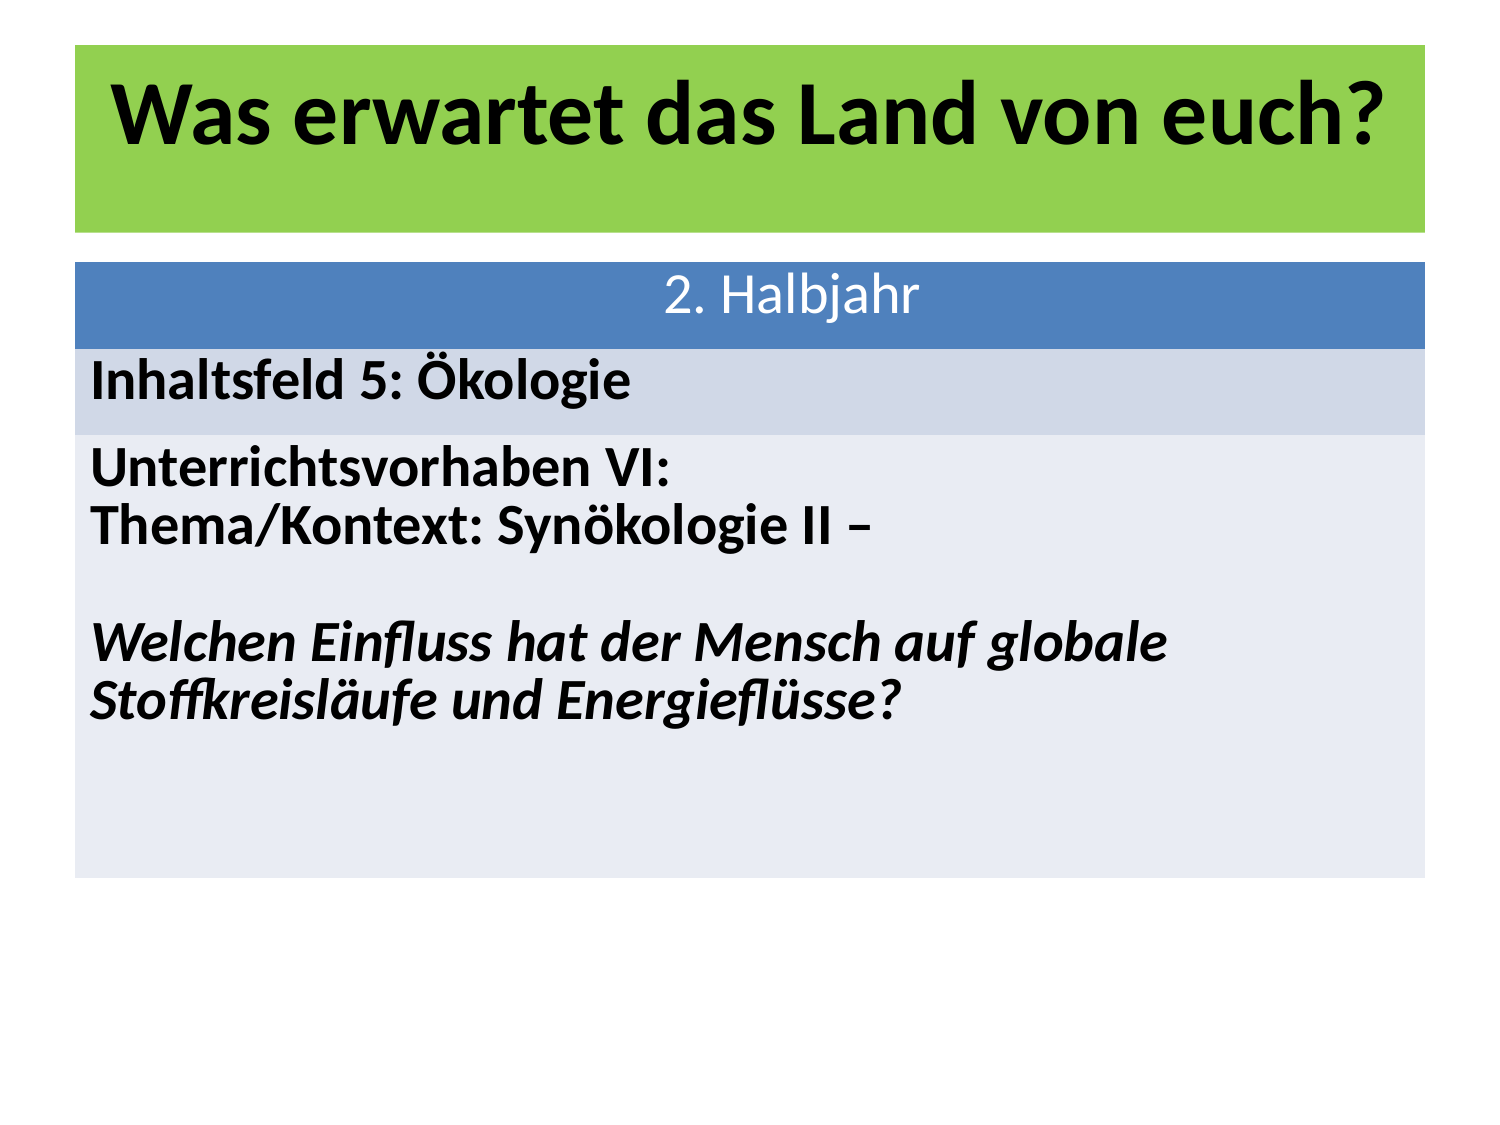

# Was erwartet das Land von euch?
| 2. Halbjahr |
| --- |
| Inhaltsfeld 5: Ökologie |
| Unterrichtsvorhaben VI: Thema/Kontext: Synökologie II – Welchen Einfluss hat der Mensch auf globale Stoffkreisläufe und Energieflüsse? |